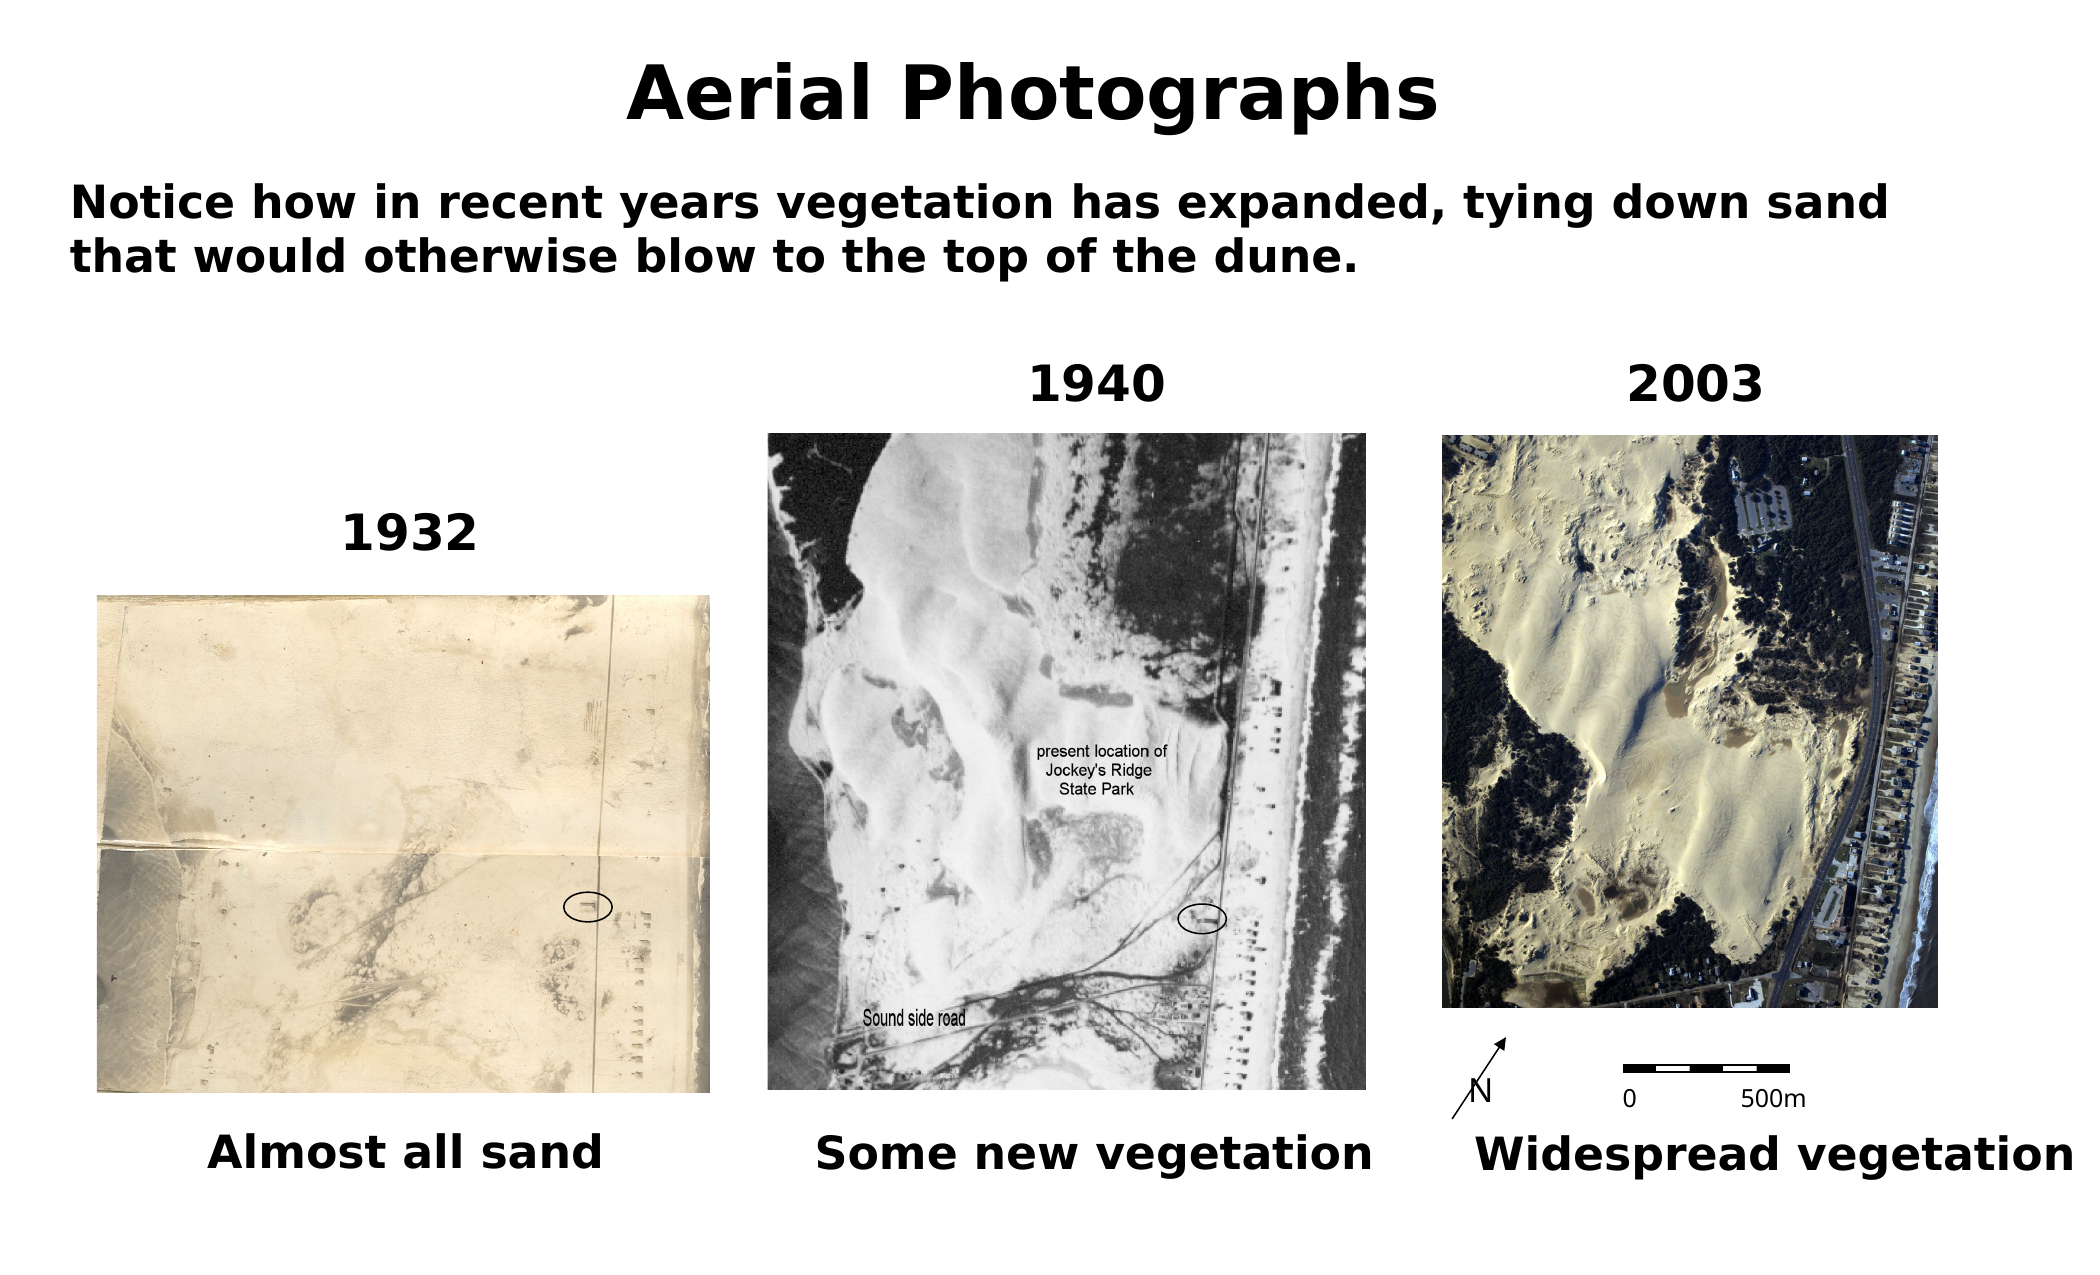

Aerial Photographs
Notice how in recent years vegetation has expanded, tying down sand that would otherwise blow to the top of the dune.
1940
2003
1932
N
0 500m
Almost all sand
Widespread vegetation
Some new vegetation